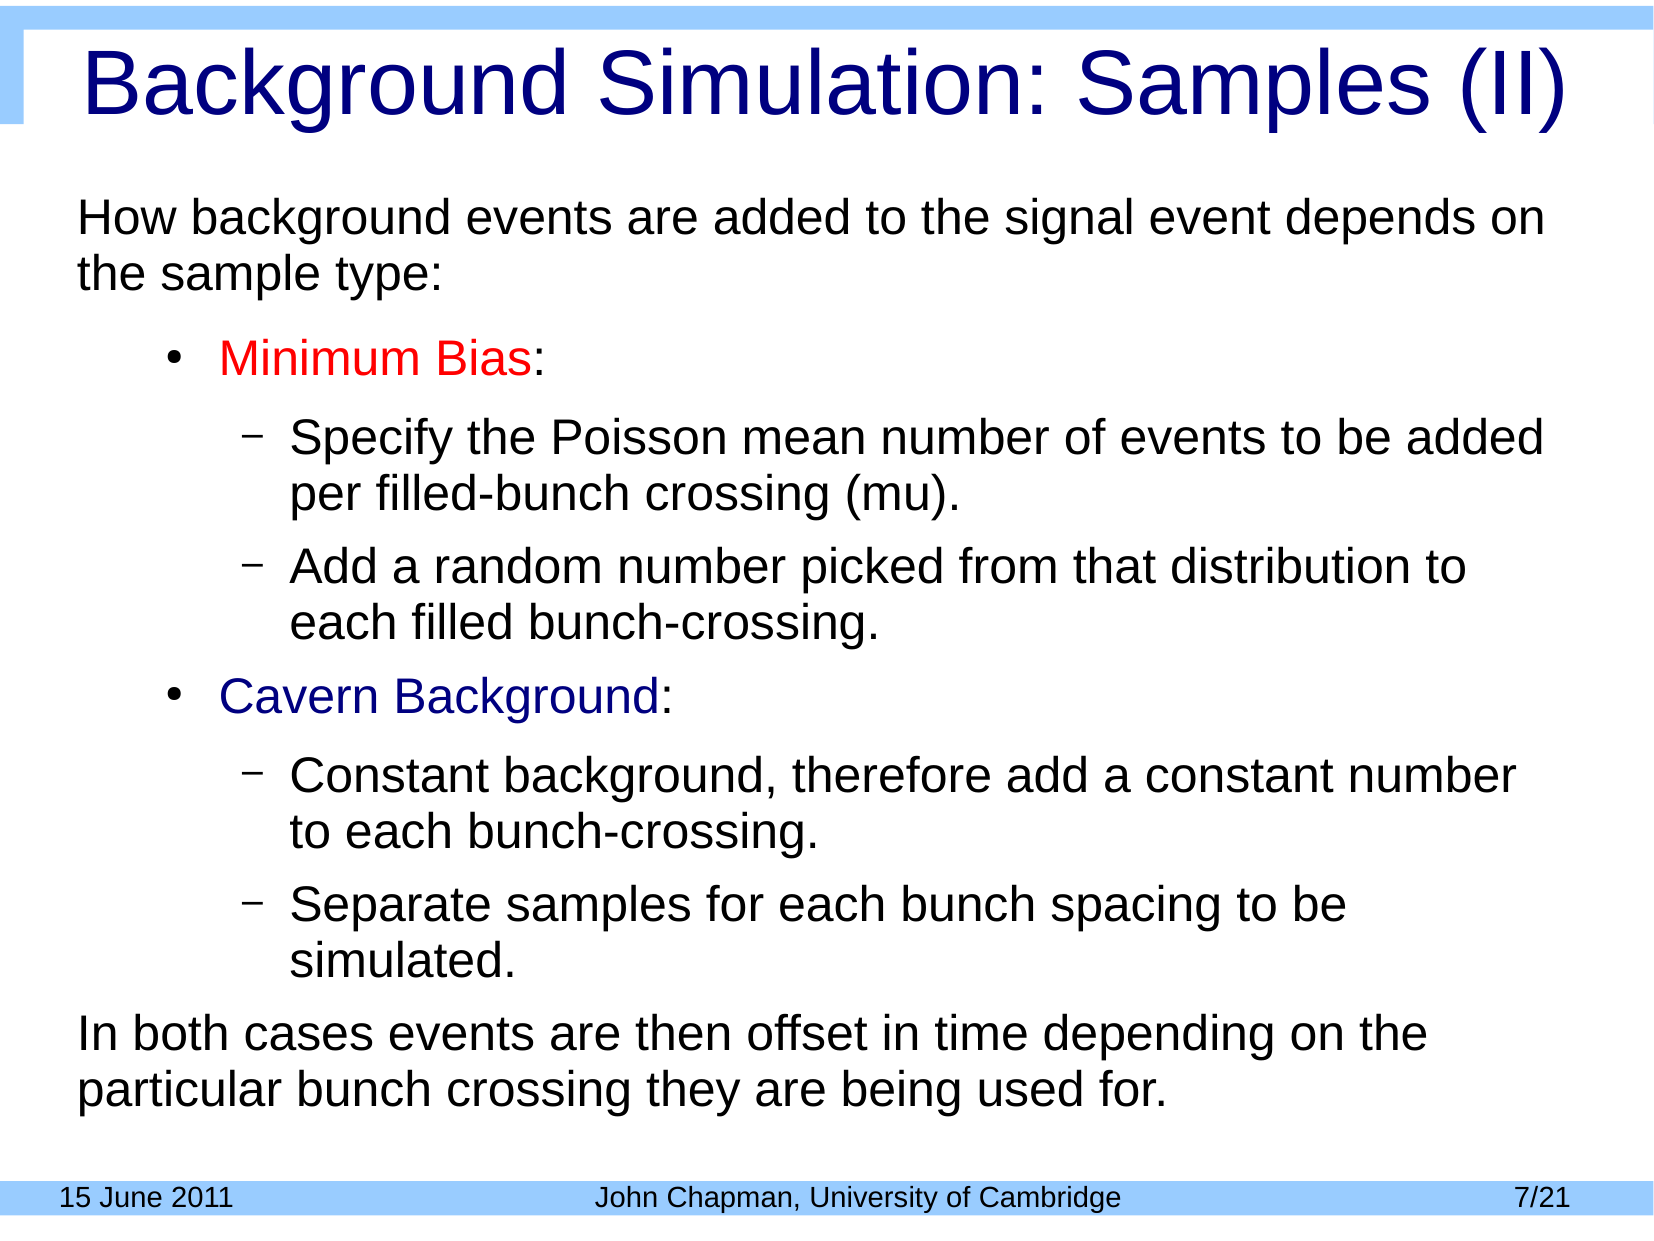

# Background Simulation: Samples (II)
How background events are added to the signal event depends on the sample type:
Minimum Bias:
Specify the Poisson mean number of events to be added per filled-bunch crossing (mu).
Add a random number picked from that distribution to each filled bunch-crossing.
Cavern Background:
Constant background, therefore add a constant number to each bunch-crossing.
Separate samples for each bunch spacing to be simulated.
In both cases events are then offset in time depending on the particular bunch crossing they are being used for.
7